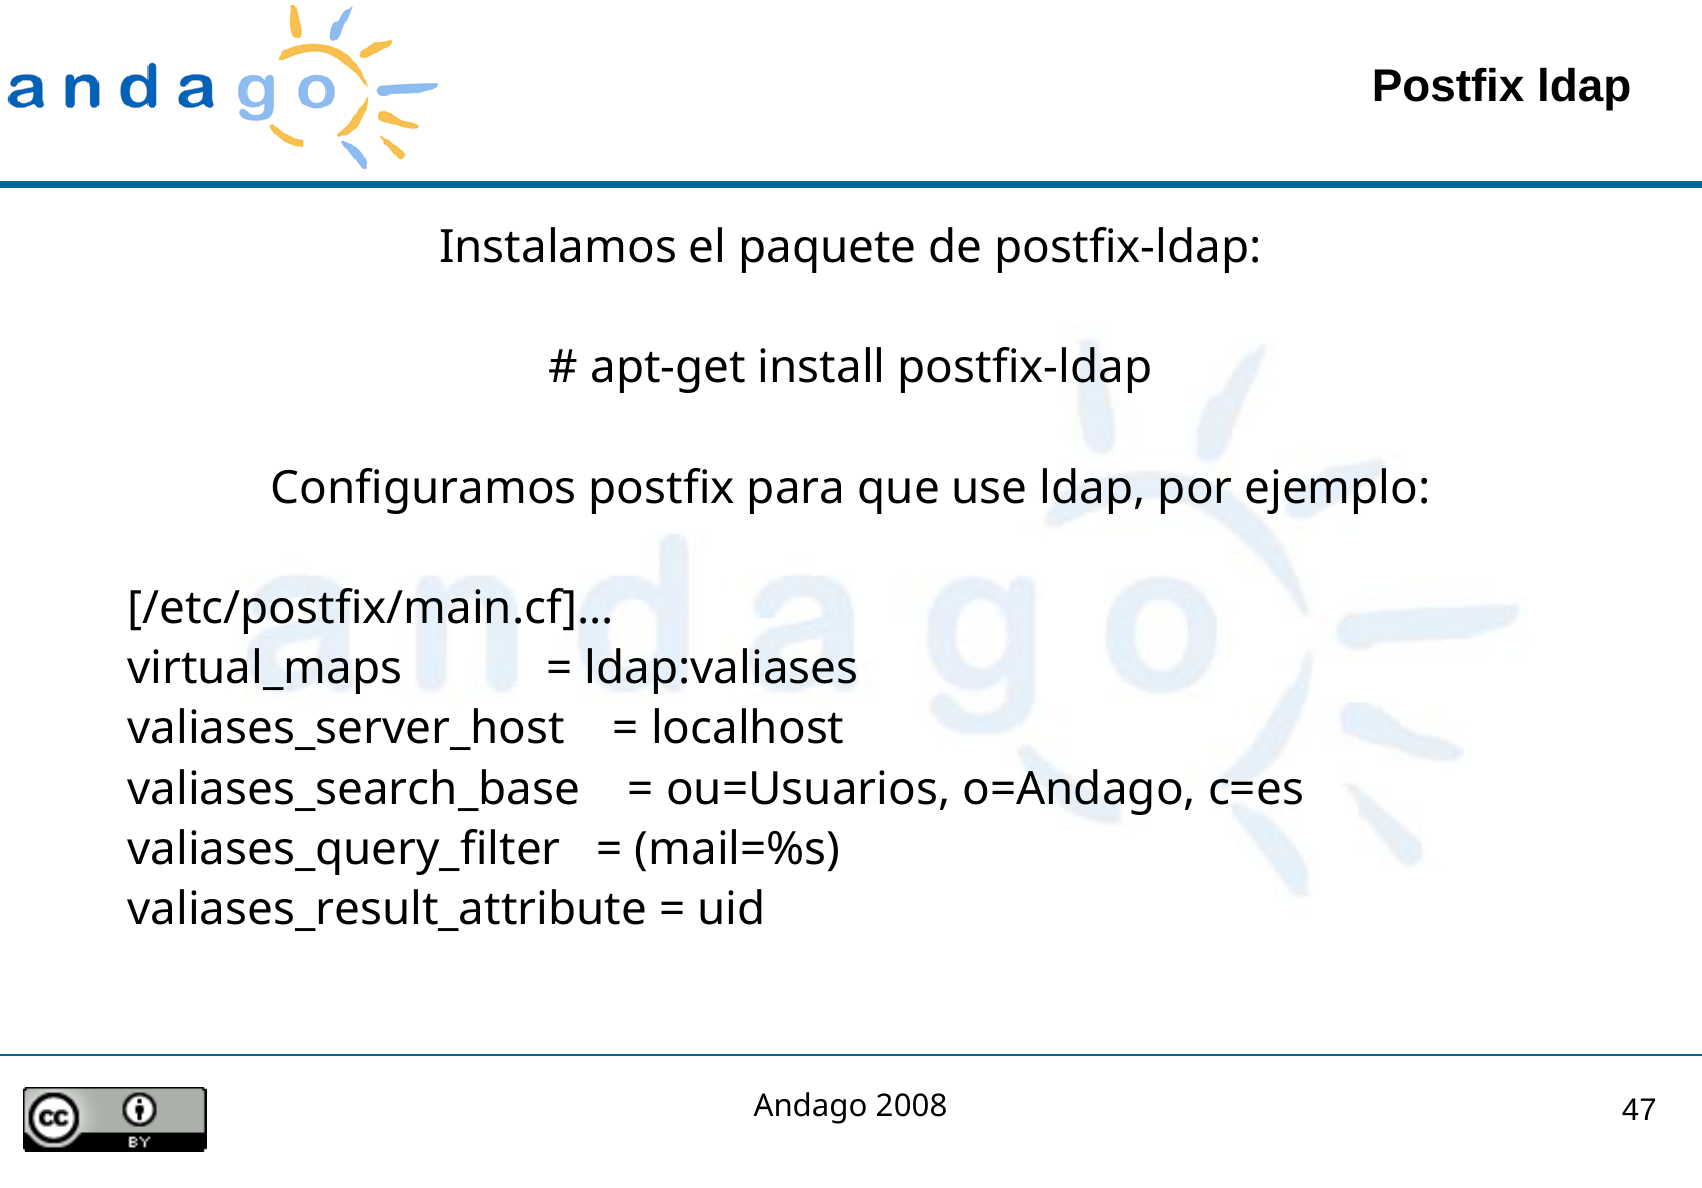

# Postfix ldap
Instalamos el paquete de postfix-ldap:
# apt-get install postfix-ldap
Configuramos postfix para que use ldap, por ejemplo:
[/etc/postfix/main.cf]...
virtual_maps = ldap:valiases
valiases_server_host = localhost
valiases_search_base = ou=Usuarios, o=Andago, c=es
valiases_query_filter = (mail=%s)
valiases_result_attribute = uid